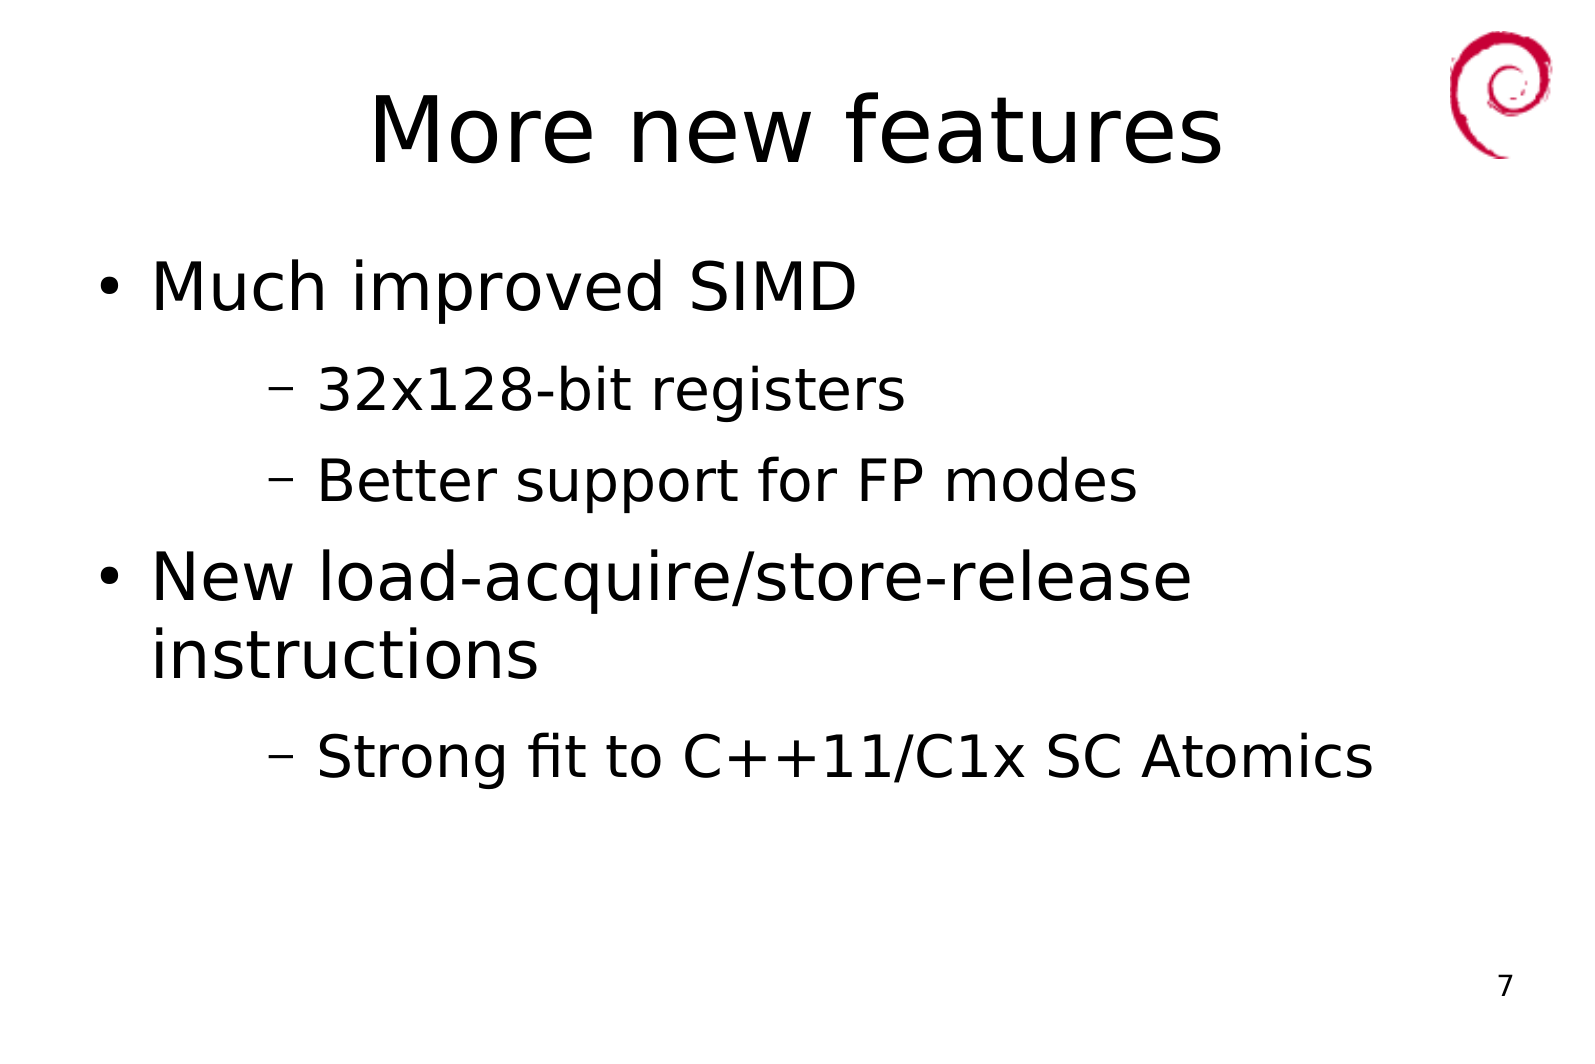

# More new features
Much improved SIMD
32x128-bit registers
Better support for FP modes
New load-acquire/store-release instructions
Strong fit to C++11/C1x SC Atomics
7